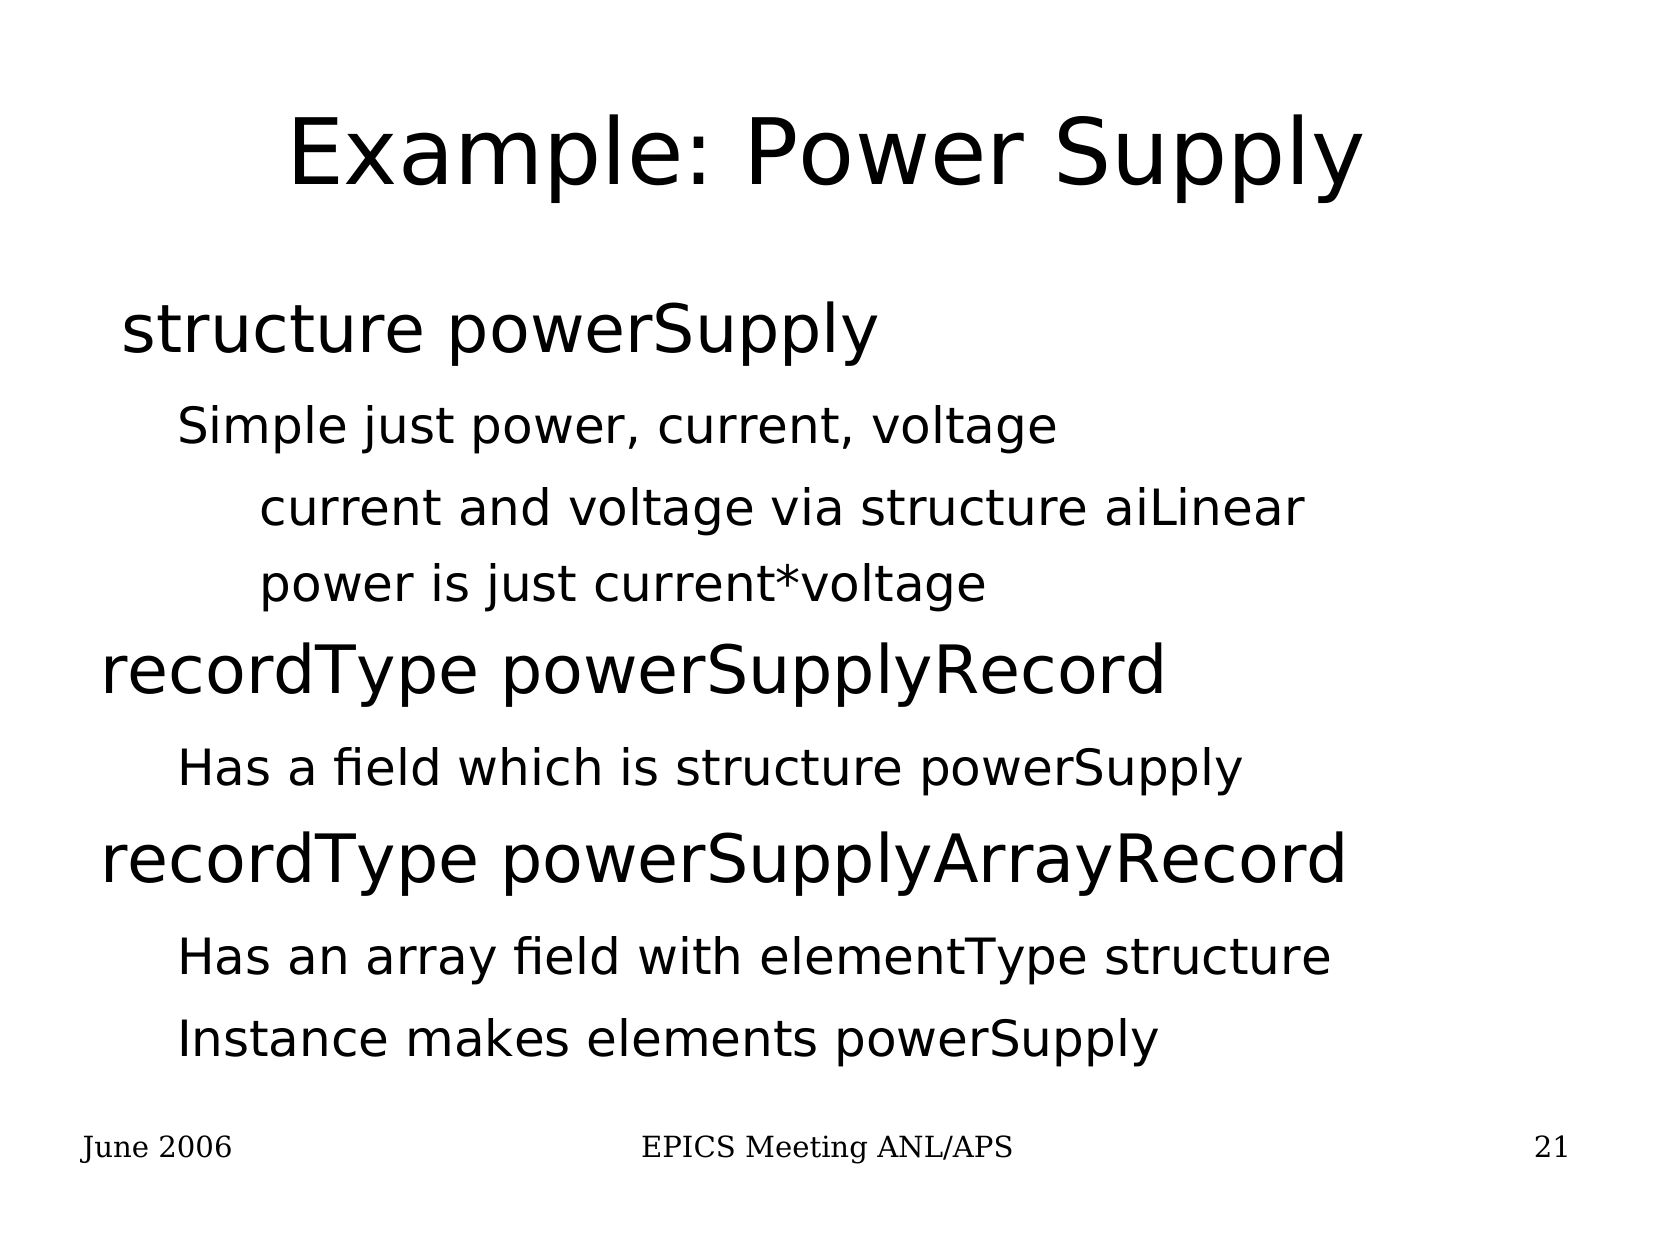

# Example: Power Supply
 structure powerSupply
Simple just power, current, voltage
current and voltage via structure aiLinear
power is just current*voltage
recordType powerSupplyRecord
Has a field which is structure powerSupply
recordType powerSupplyArrayRecord
Has an array field with elementType structure
Instance makes elements powerSupply
June 2006
EPICS Meeting ANL/APS
21